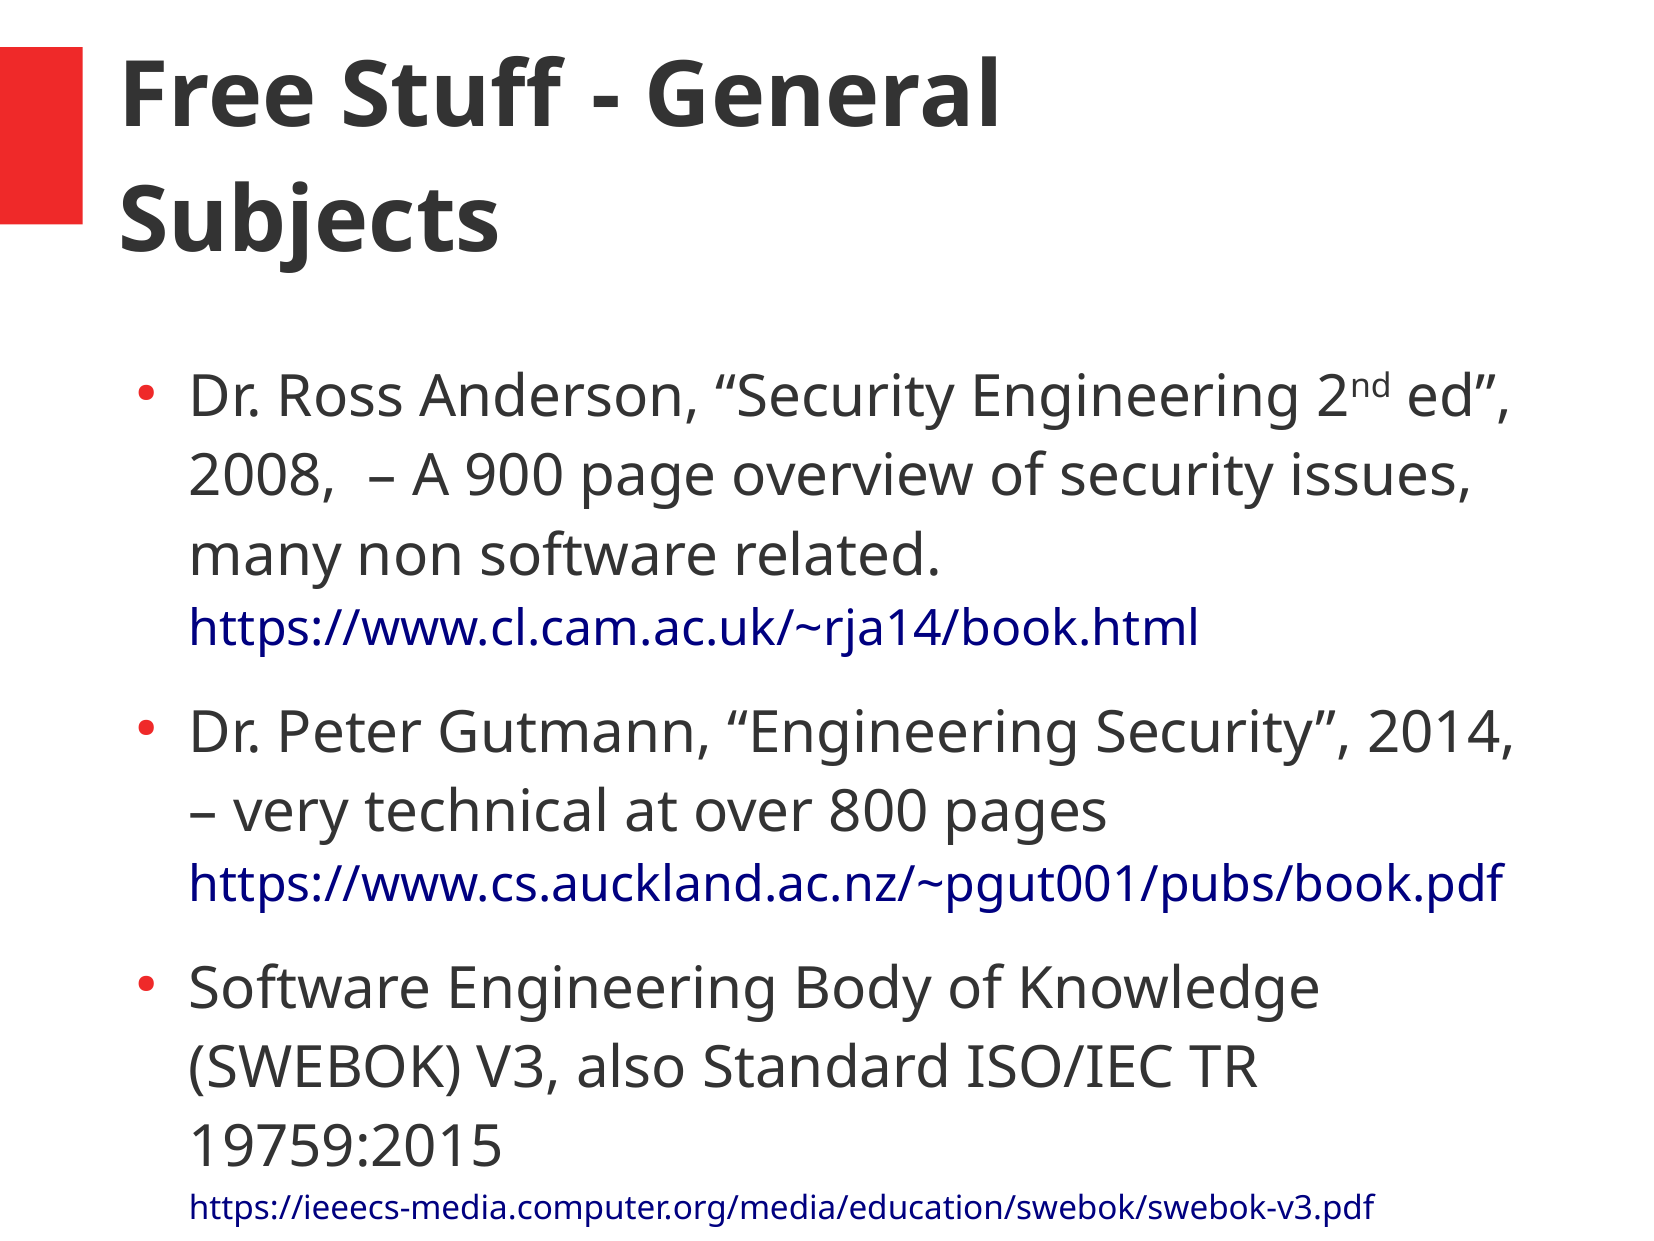

# Free Stuff	 - General Subjects
Dr. Ross Anderson, “Security Engineering 2nd ed”, 2008, – A 900 page overview of security issues, many non software related. https://www.cl.cam.ac.uk/~rja14/book.html
Dr. Peter Gutmann, “Engineering Security”, 2014, – very technical at over 800 pages https://www.cs.auckland.ac.nz/~pgut001/pubs/book.pdf
Software Engineering Body of Knowledge (SWEBOK) V3, also Standard ISO/IEC TR 19759:2015 https://ieeecs-media.computer.org/media/education/swebok/swebok-v3.pdf